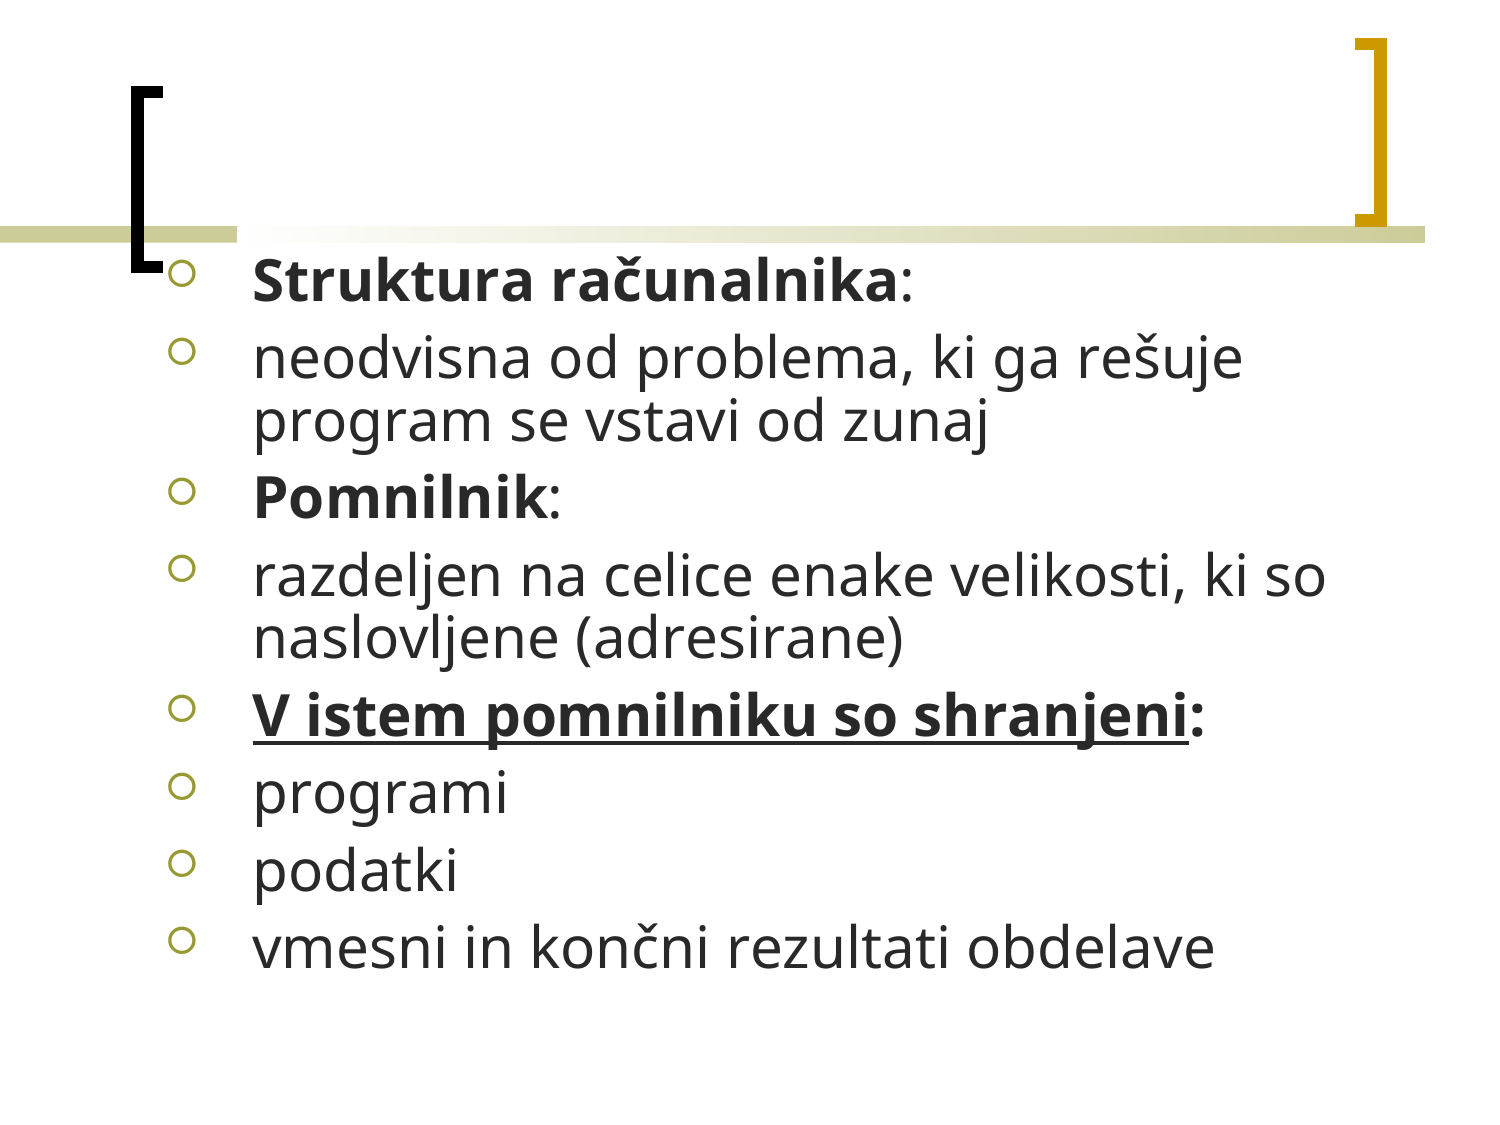

# Struktura računalnika:
neodvisna od problema, ki ga rešuje program se vstavi od zunaj
Pomnilnik:
razdeljen na celice enake velikosti, ki so naslovljene (adresirane)
V istem pomnilniku so shranjeni:
programi
podatki
vmesni in končni rezultati obdelave